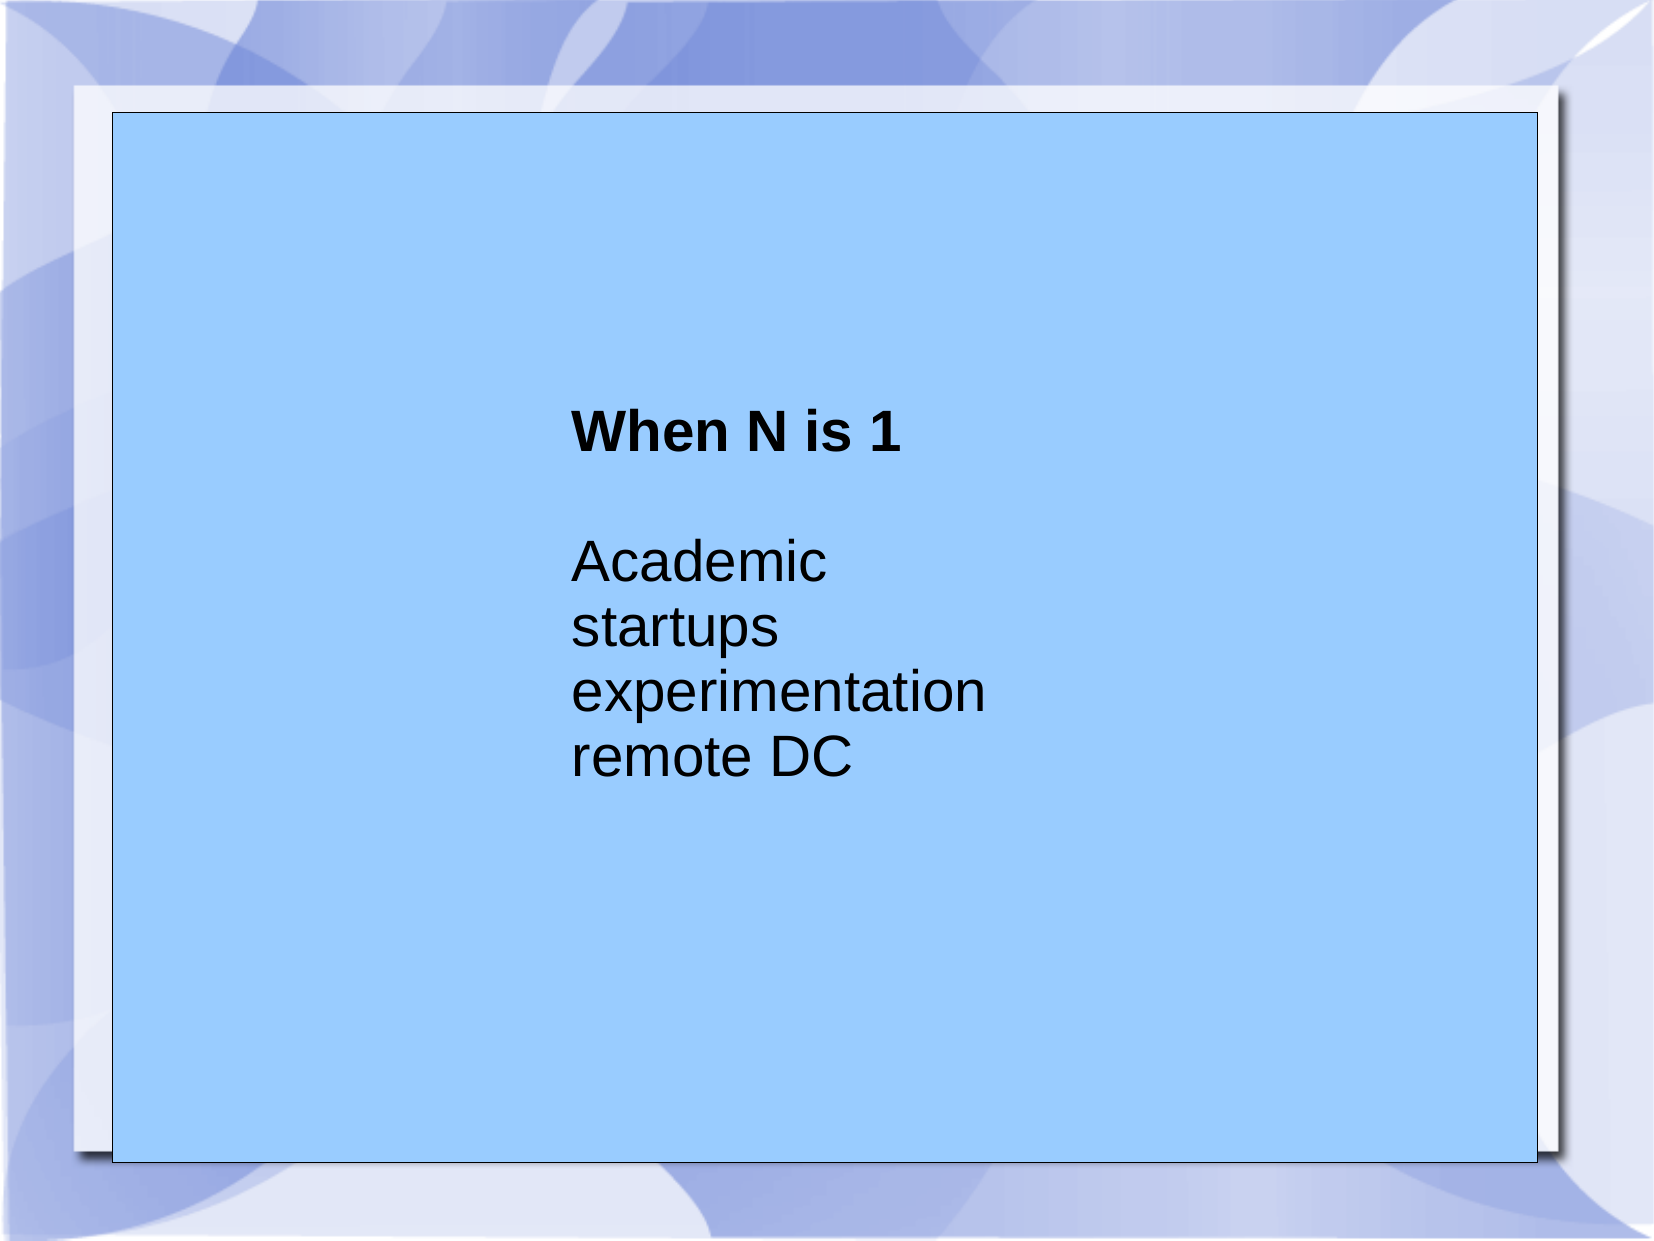

When N is 1
Academic
startups
experimentation
remote DC